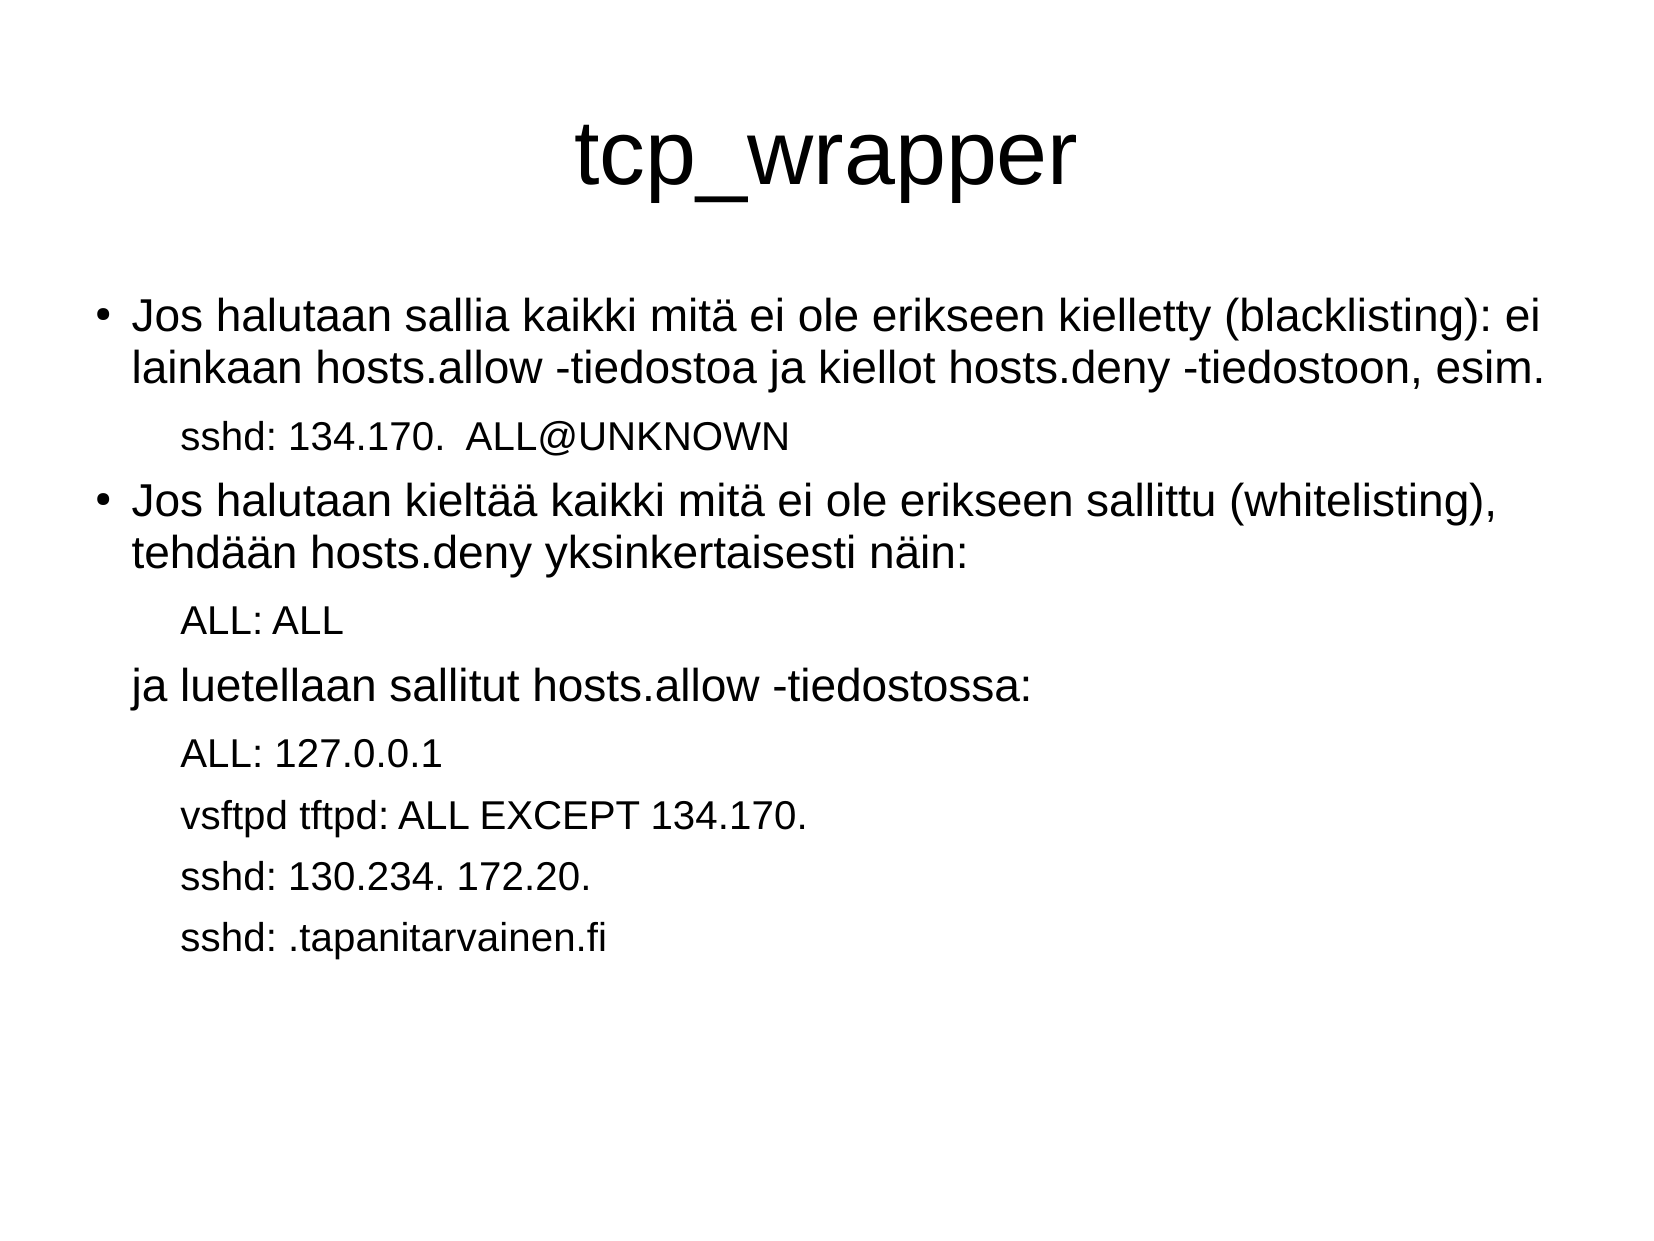

# tcp_wrapper
Jos halutaan sallia kaikki mitä ei ole erikseen kielletty (blacklisting): ei lainkaan hosts.allow -tiedostoa ja kiellot hosts.deny -tiedostoon, esim.
sshd: 134.170. ALL@UNKNOWN
Jos halutaan kieltää kaikki mitä ei ole erikseen sallittu (whitelisting), tehdään hosts.deny yksinkertaisesti näin:
ALL: ALL
ja luetellaan sallitut hosts.allow -tiedostossa:
ALL: 127.0.0.1
vsftpd tftpd: ALL EXCEPT 134.170.
sshd: 130.234. 172.20.
sshd: .tapanitarvainen.fi